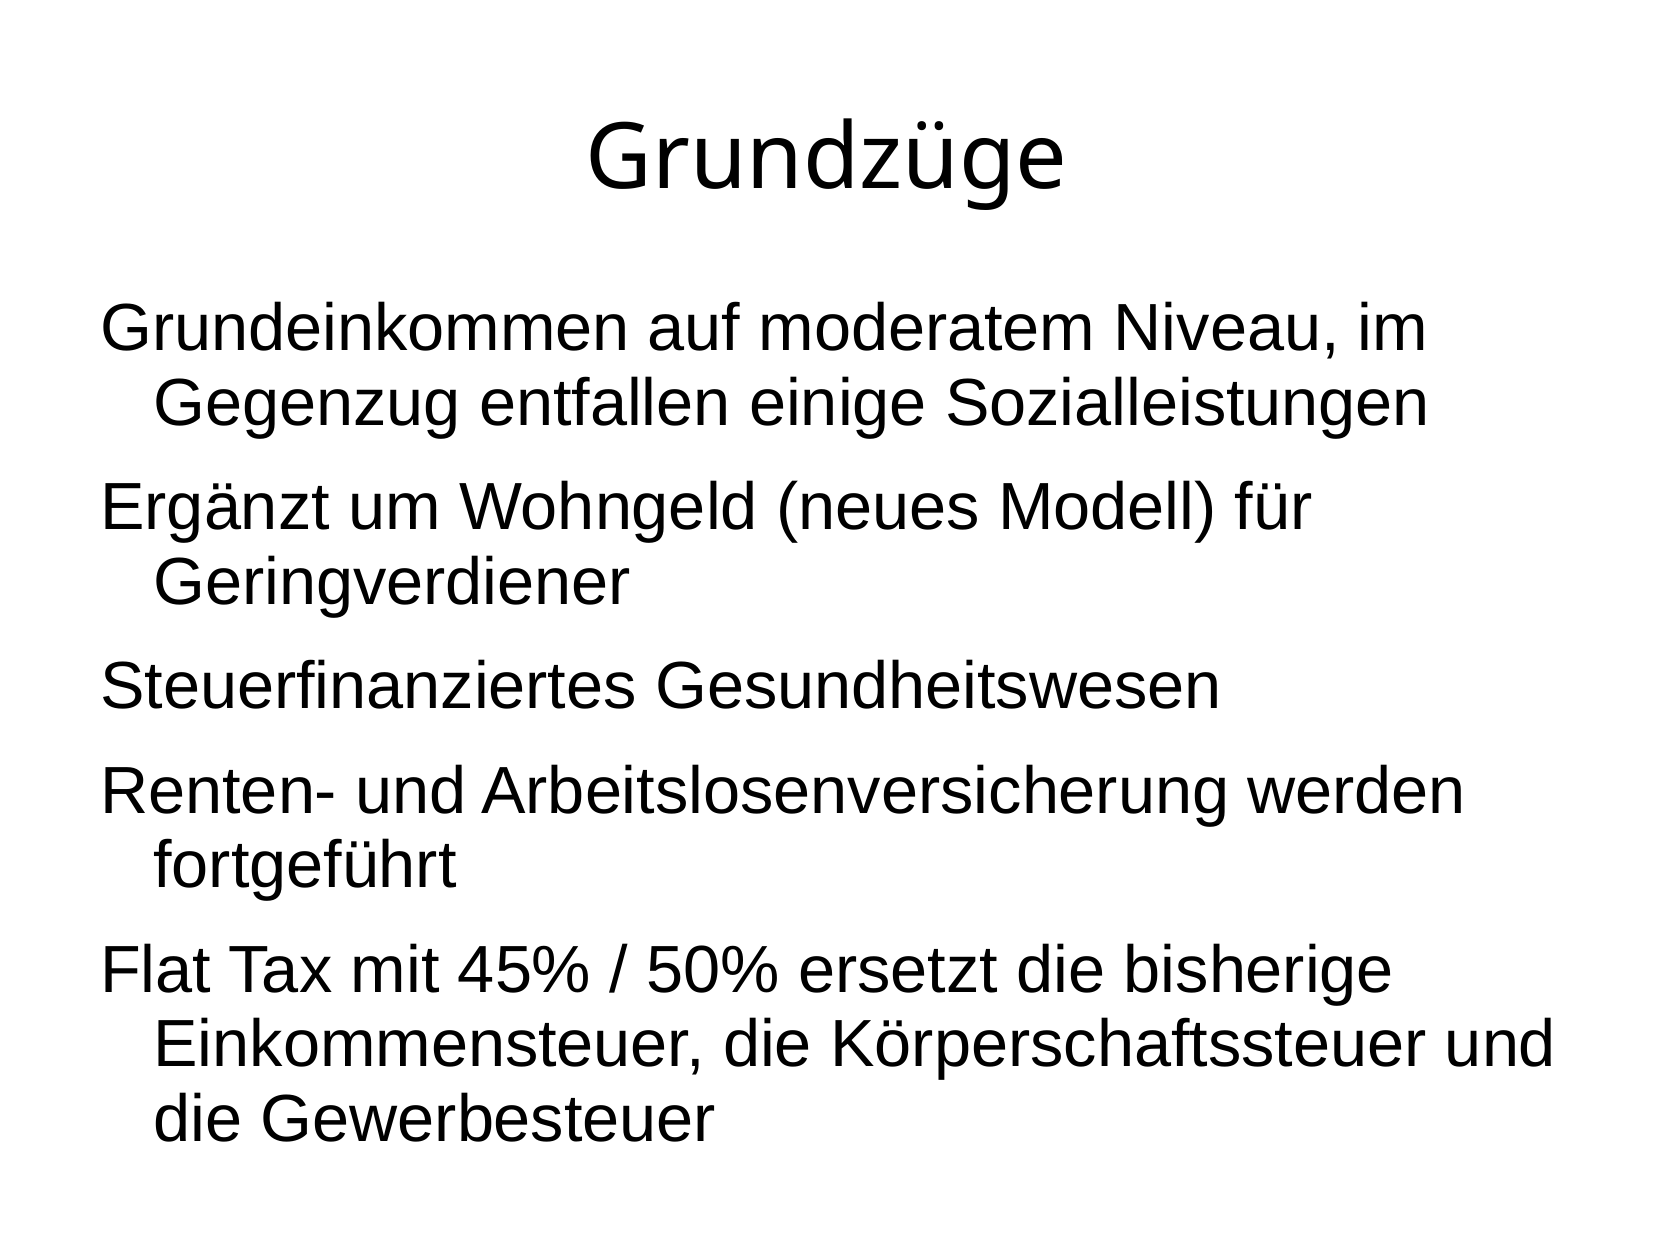

# Grundzüge
Grundeinkommen auf moderatem Niveau, im Gegenzug entfallen einige Sozialleistungen
Ergänzt um Wohngeld (neues Modell) für Geringverdiener
Steuerfinanziertes Gesundheitswesen
Renten- und Arbeitslosenversicherung werden fortgeführt
Flat Tax mit 45% / 50% ersetzt die bisherige Einkommensteuer, die Körperschaftssteuer und die Gewerbesteuer